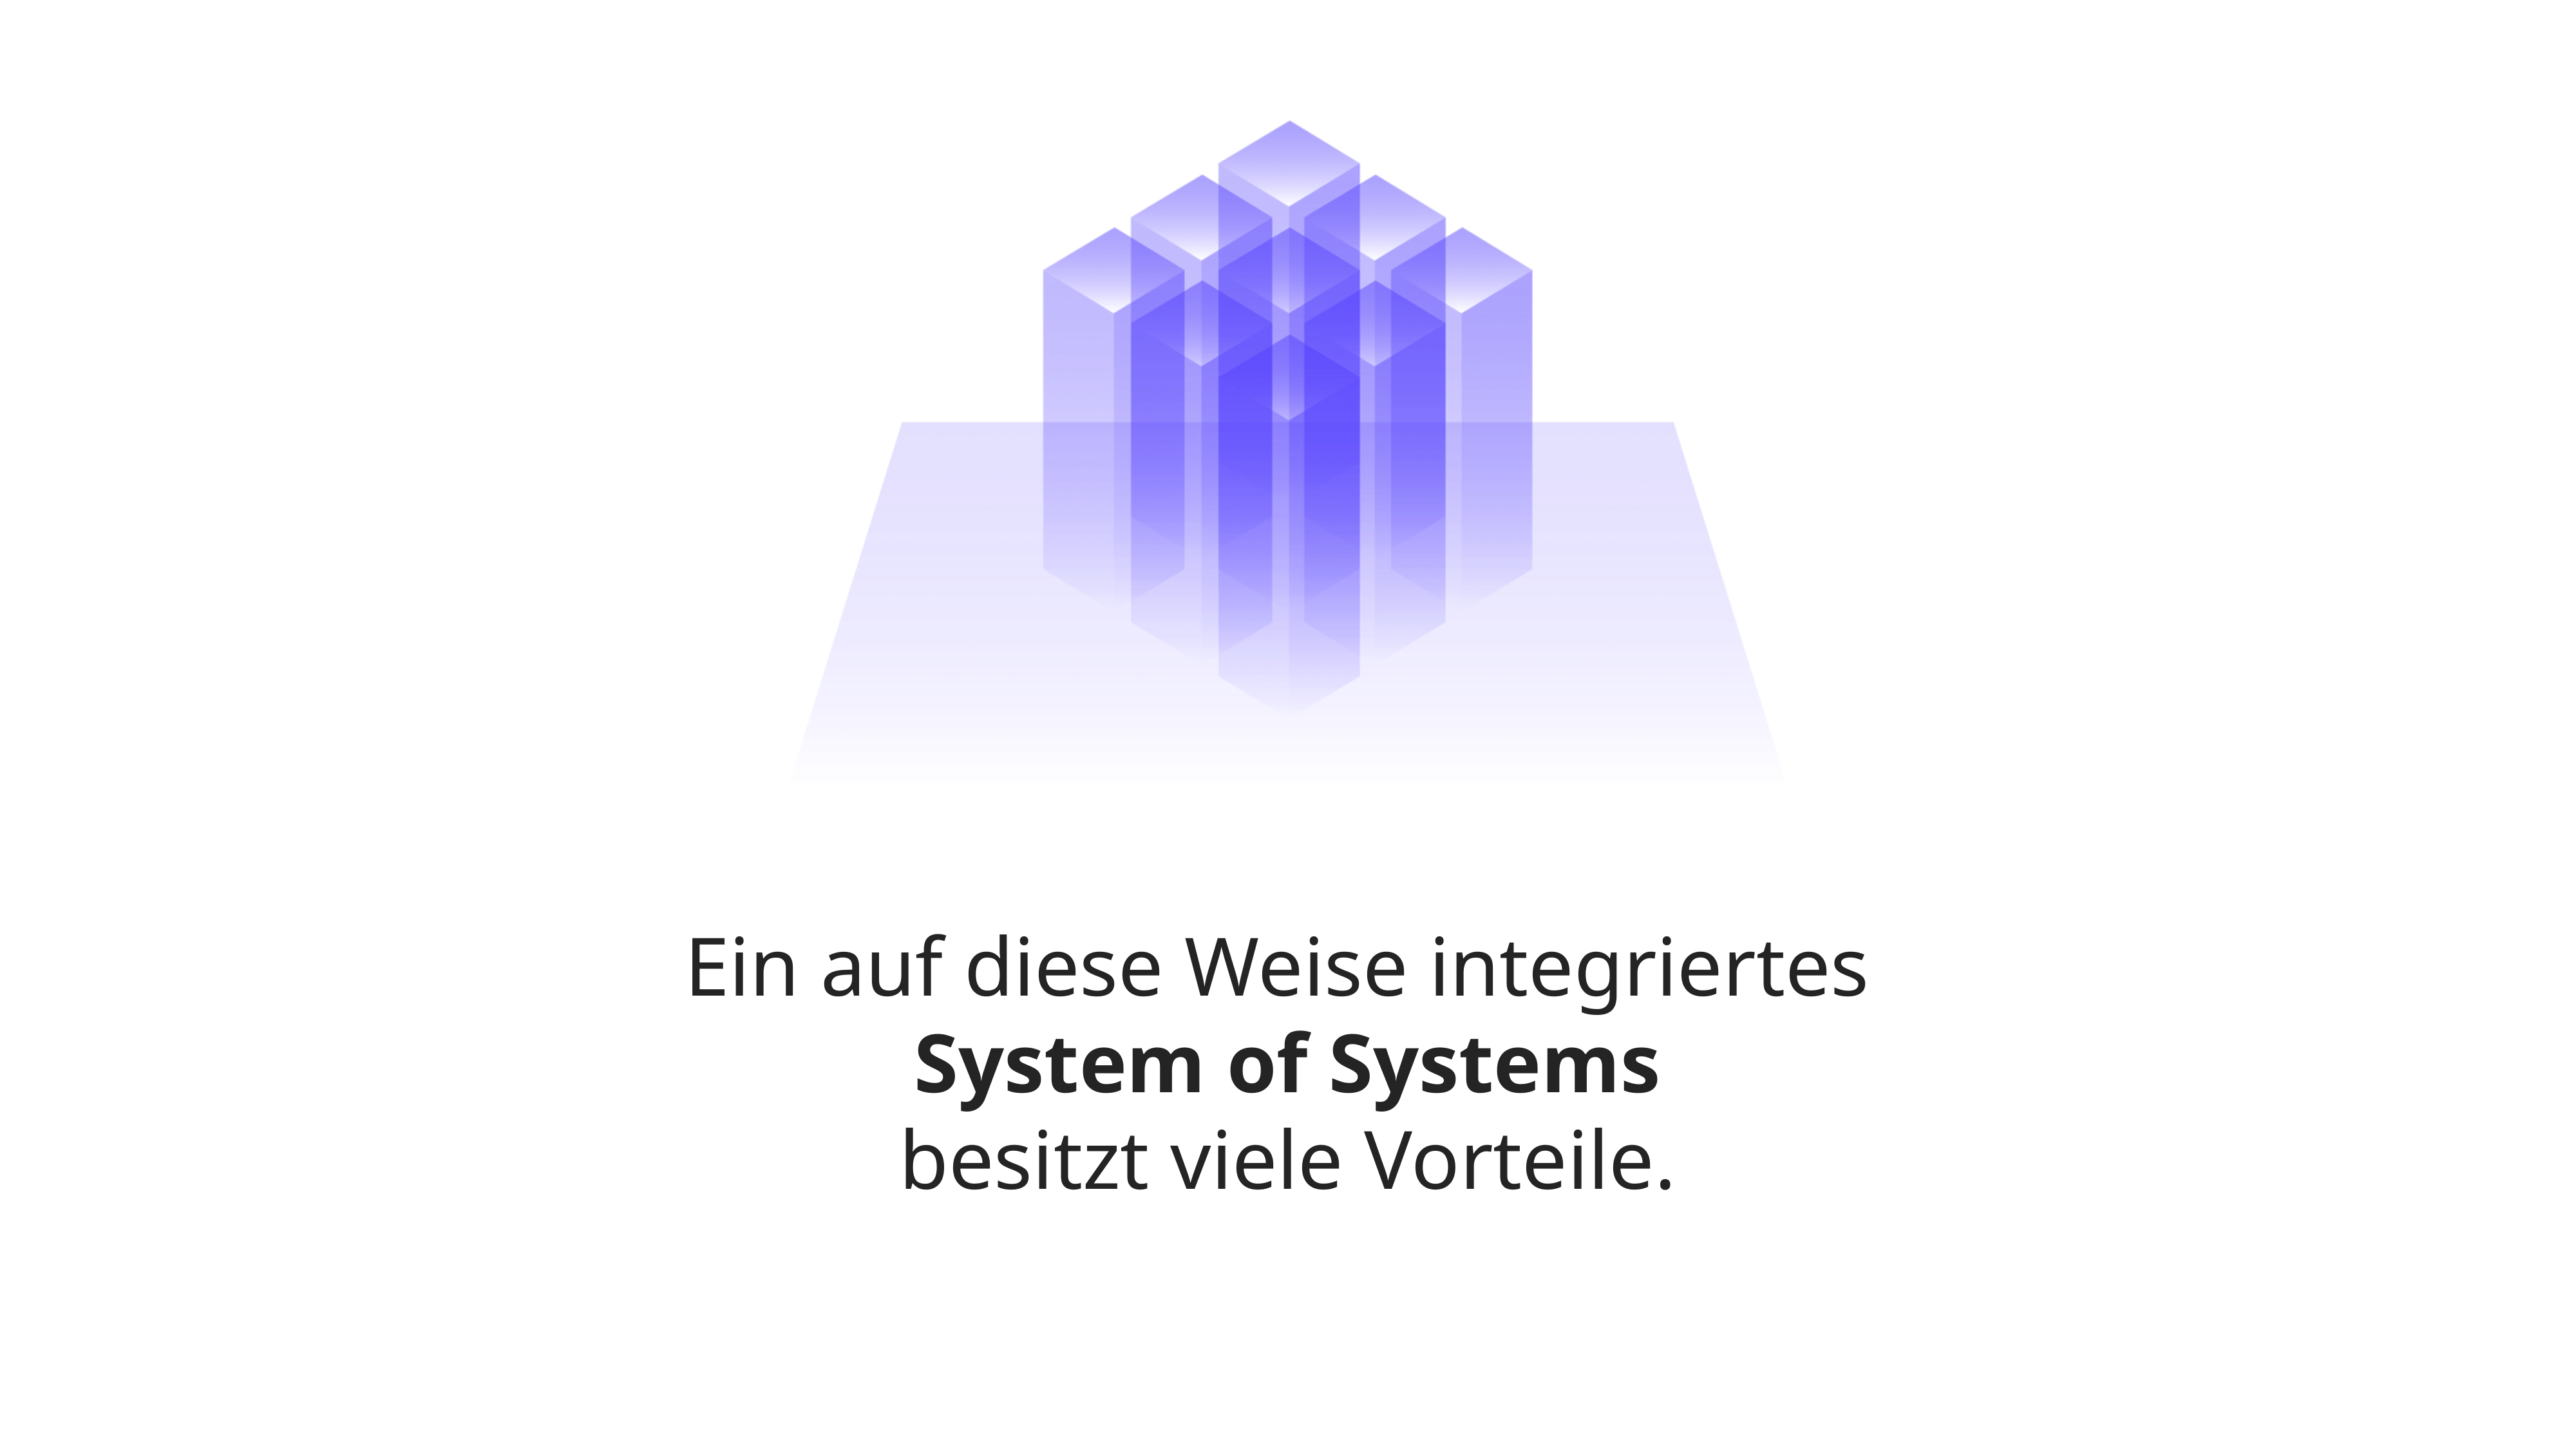

# Ein auf diese Weise integriertes System of Systems besitzt viele Vorteile.